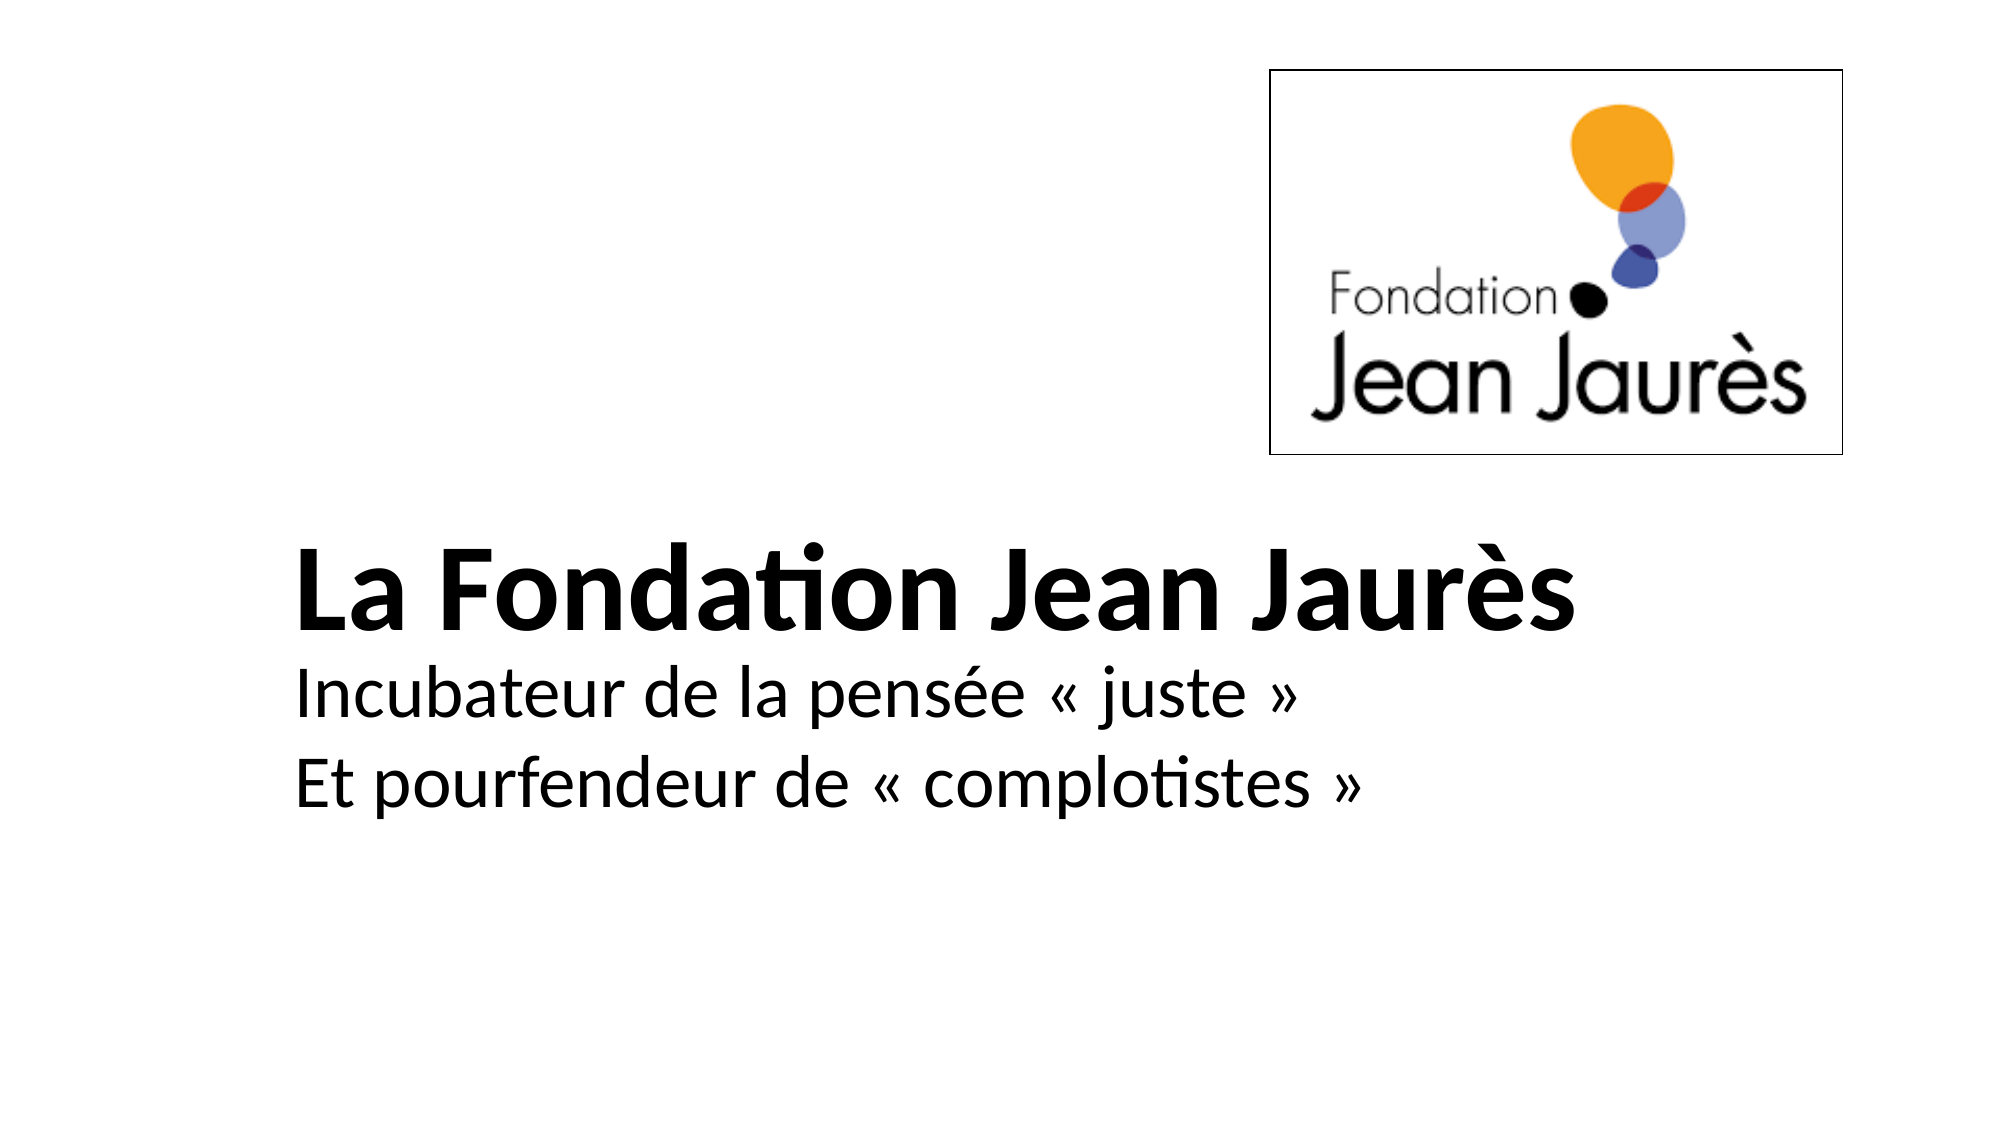

La Fondation Jean Jaurès
Incubateur de la pensée « juste »
Et pourfendeur de « complotistes »